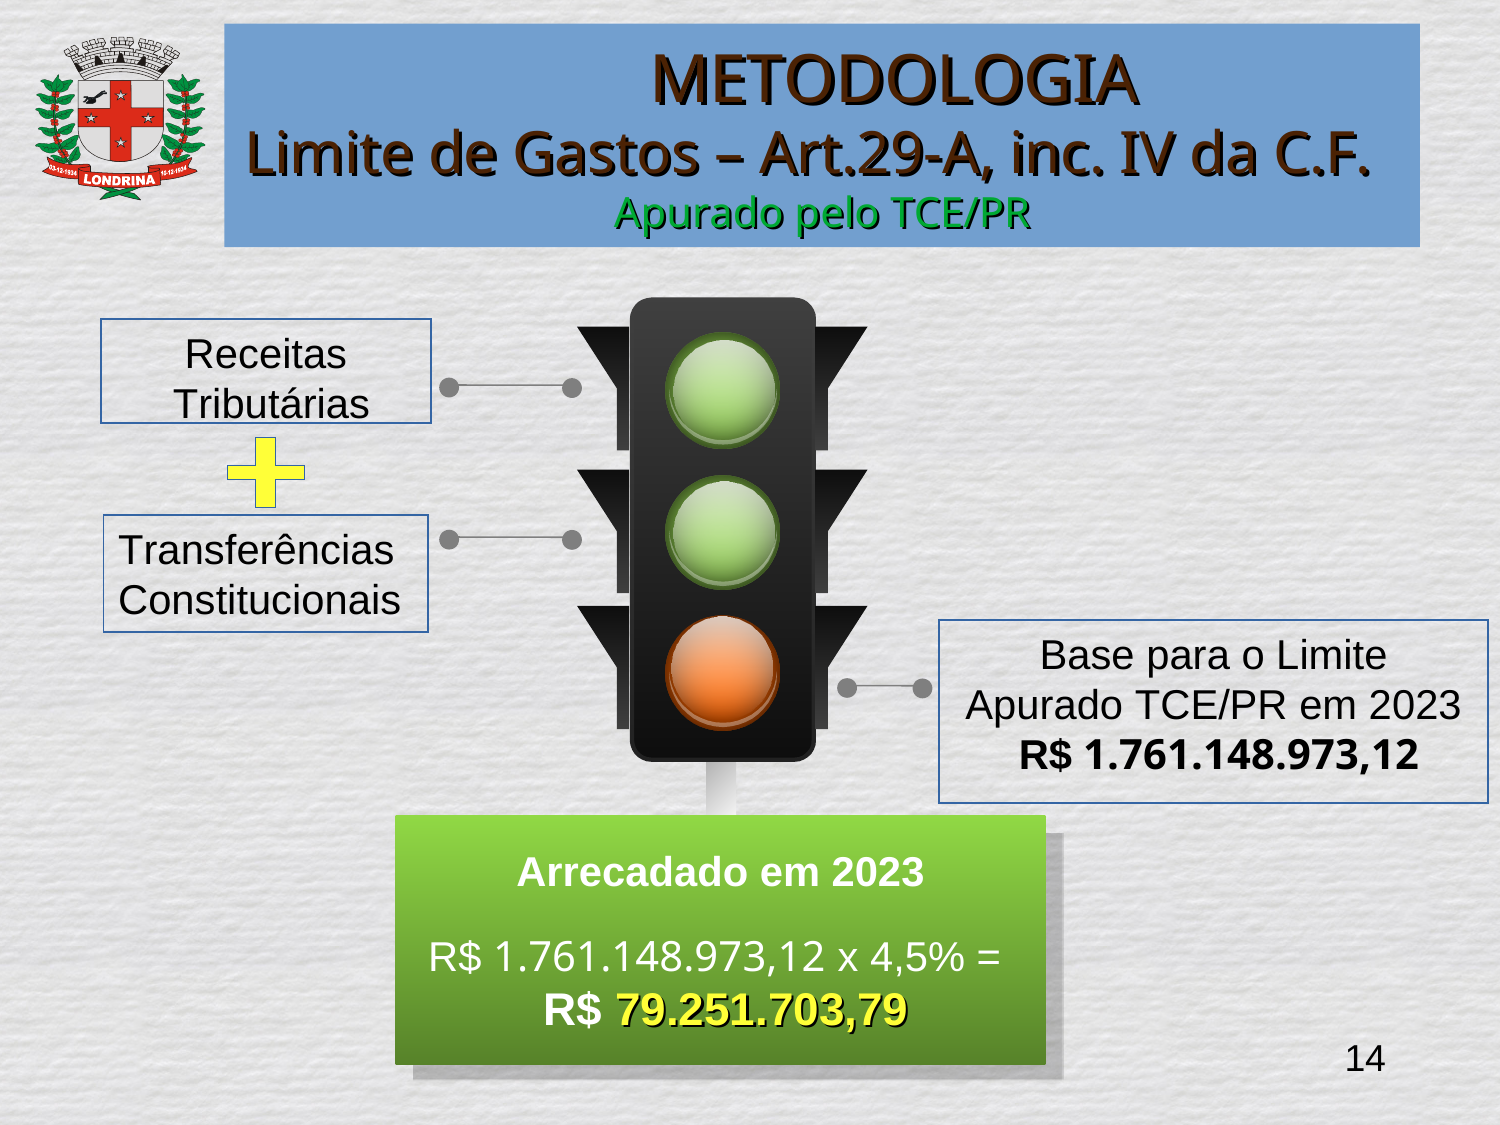

METODOLOGIA
Limite de Gastos – Art.29-A, inc. IV da C.F.
Apurado pelo TCE/PR
 Receitas Tributárias
Transferências Constitucionais
Base para o Limite
Apurado TCE/PR em 2023
 R$ 1.761.148.973,12
Arrecadado em 2023
R$ 1.761.148.973,12 x 4,5% = R$ 79.251.703,79